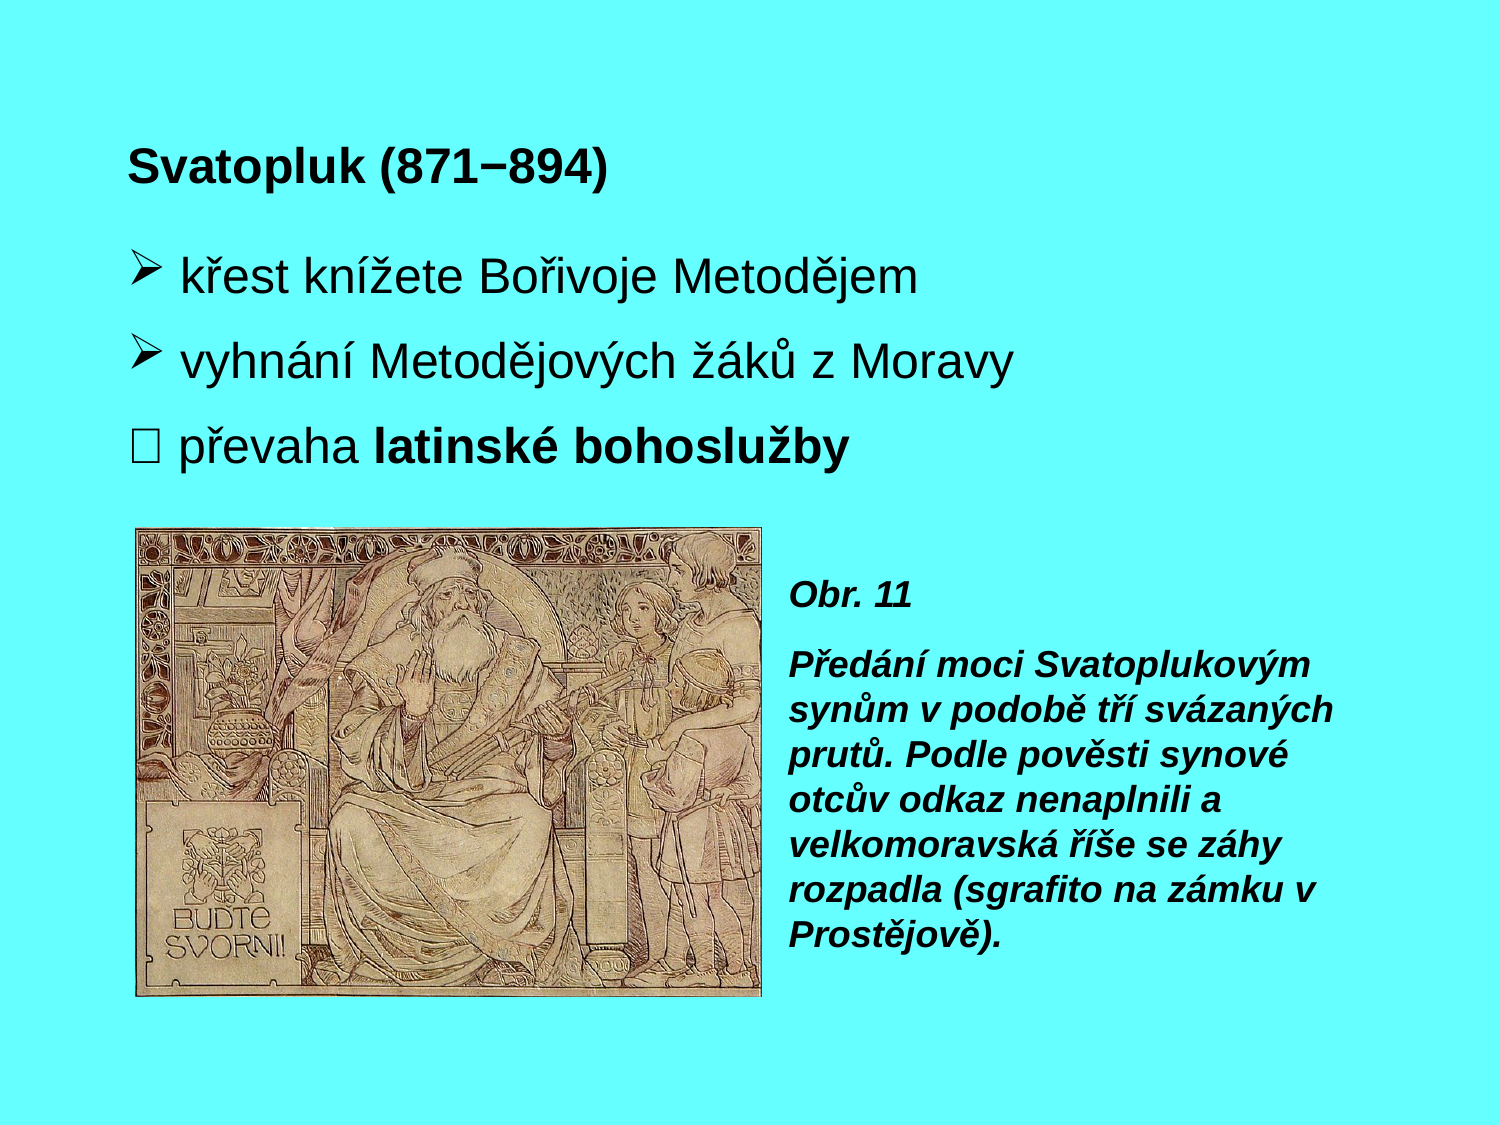

Svatopluk (871−894)
 křest knížete Bořivoje Metodějem
 vyhnání Metodějových žáků z Moravy
 převaha latinské bohoslužby
Obr. 11
Předání moci Svatoplukovým synům v podobě tří svázaných prutů. Podle pověsti synové otcův odkaz nenaplnili a velkomoravská říše se záhy rozpadla (sgrafito na zámku v Prostějově).